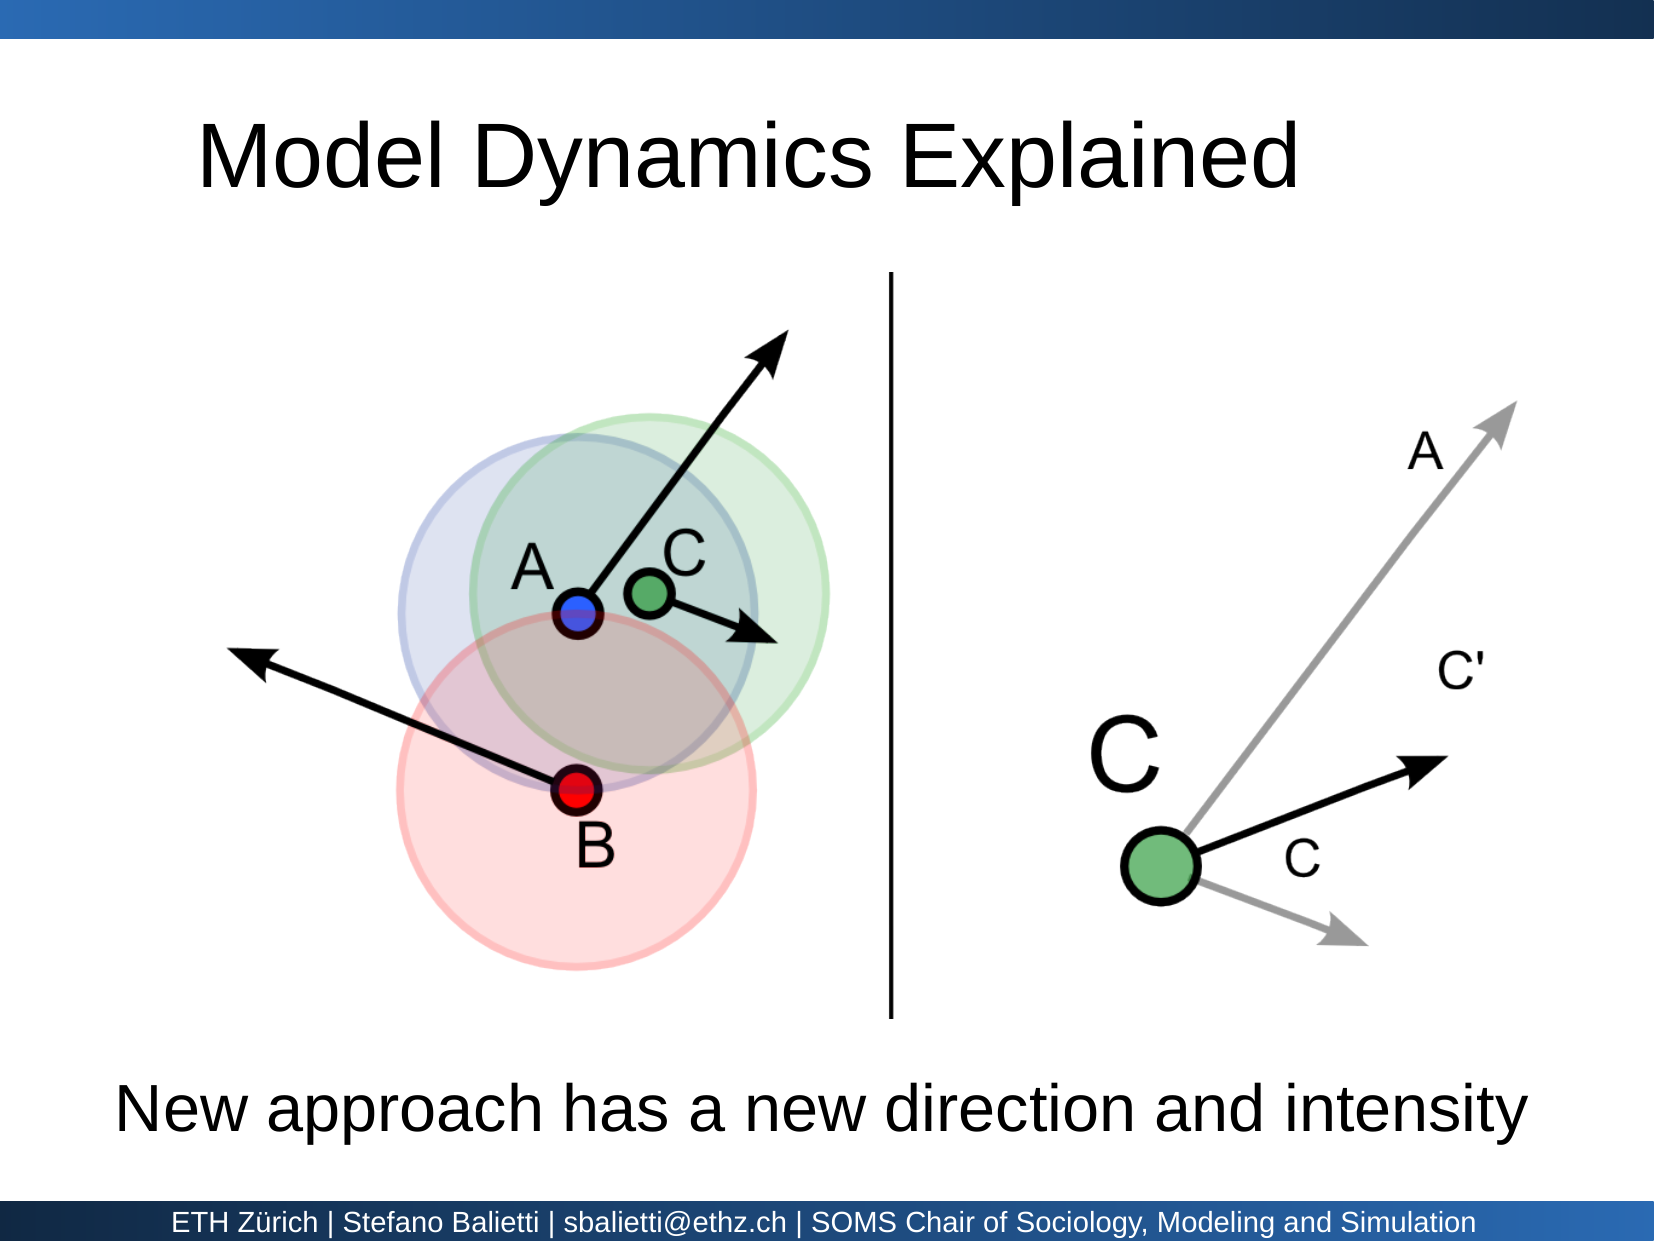

# Model Dynamics Explained
New approach has a new direction and intensity
 ETH Zürich | Stefano Balietti | sbalietti@ethz.ch | SOMS Chair of Sociology, Modeling and Simulation